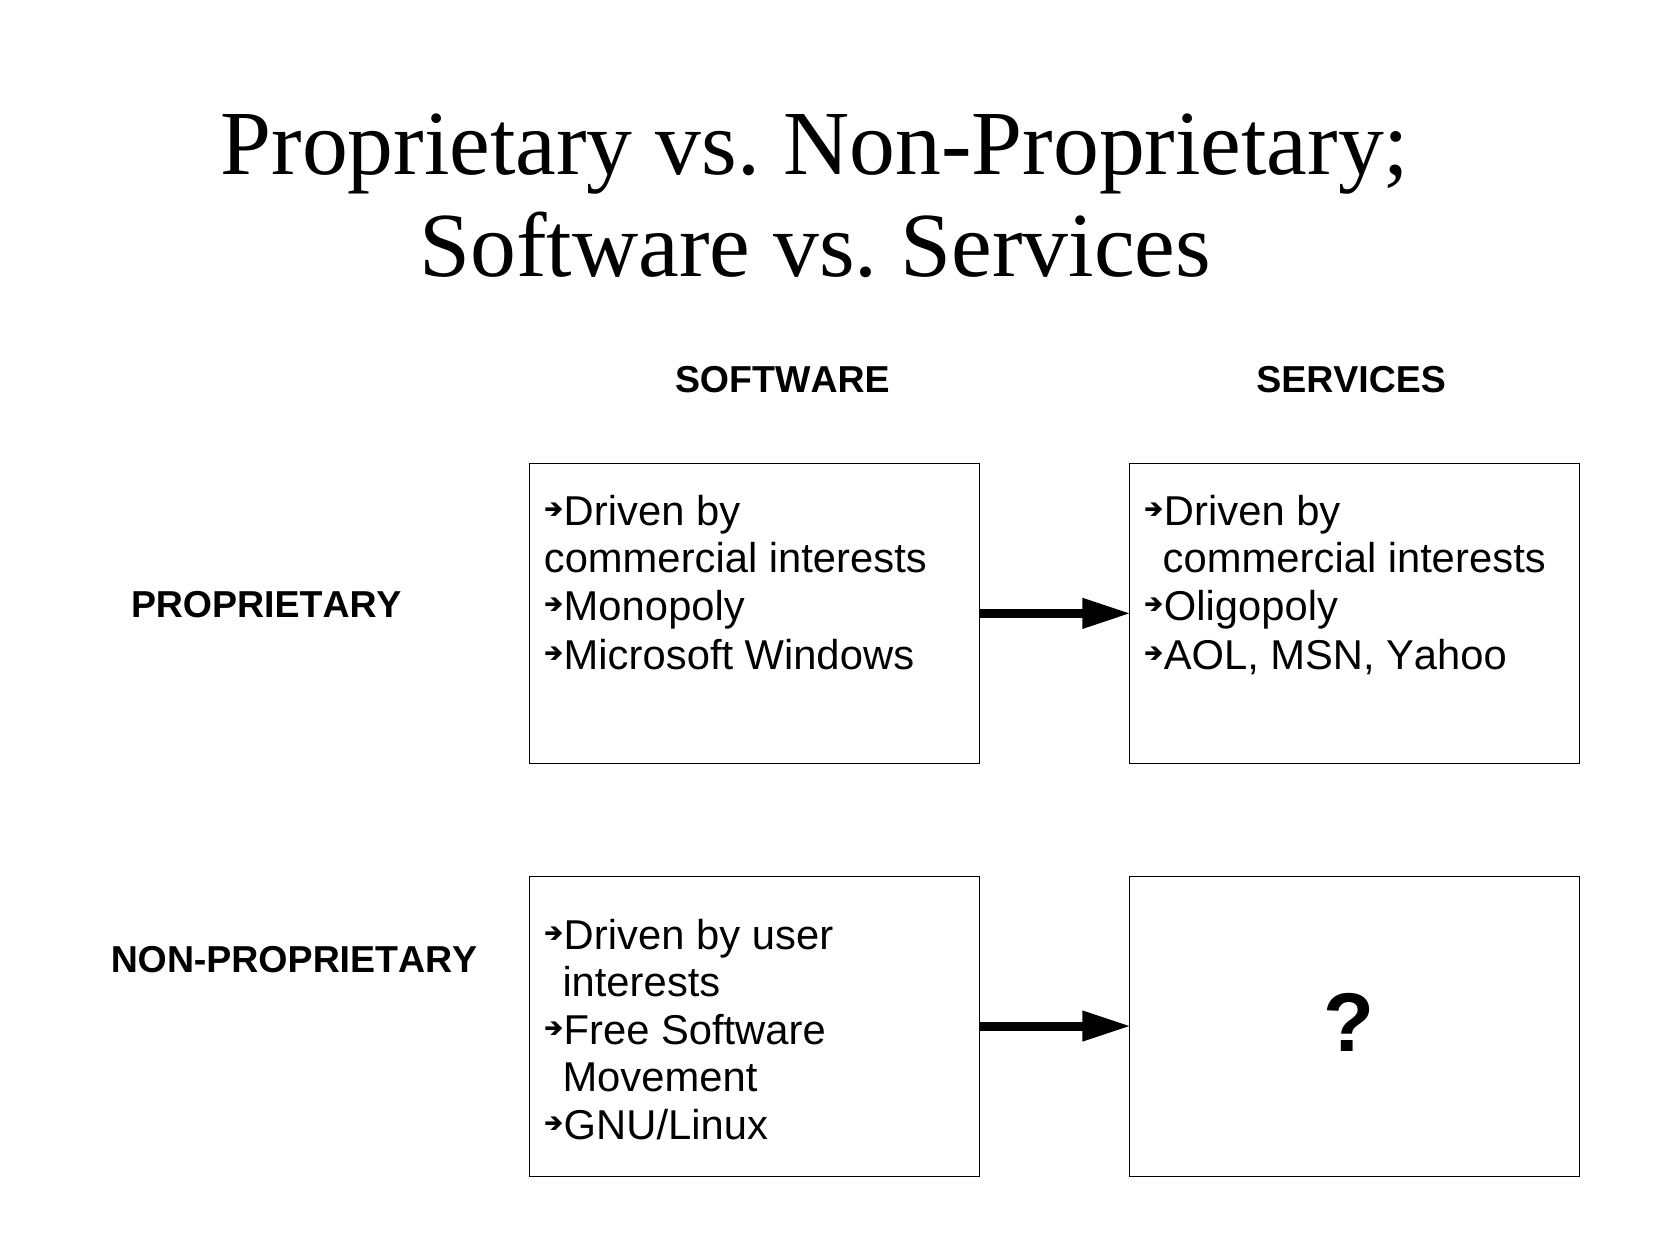

# Proprietary vs. Non-Proprietary; Software vs. Services